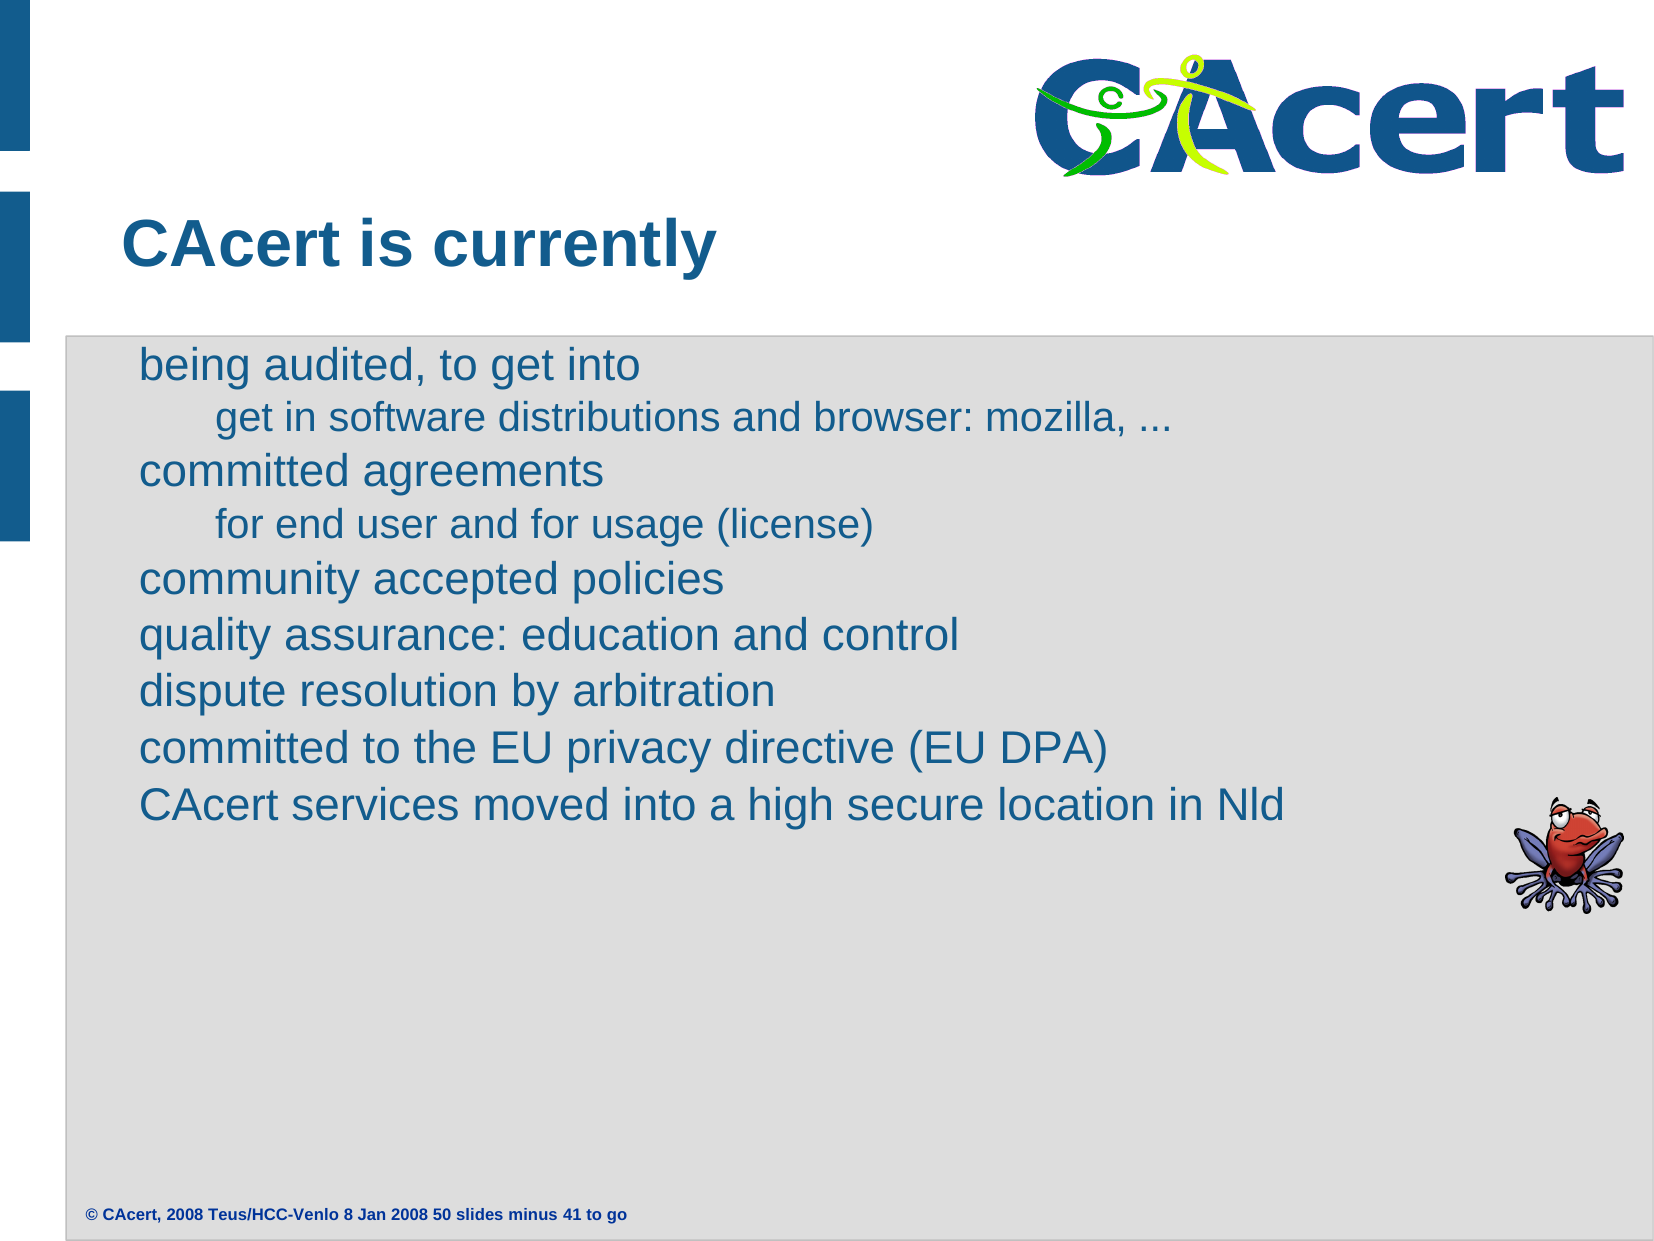

# CAcert is currently
being audited, to get into
get in software distributions and browser: mozilla, ...
committed agreements
for end user and for usage (license)‏
community accepted policies
quality assurance: education and control
dispute resolution by arbitration
committed to the EU privacy directive (EU DPA)‏
CAcert services moved into a high secure location in Nld